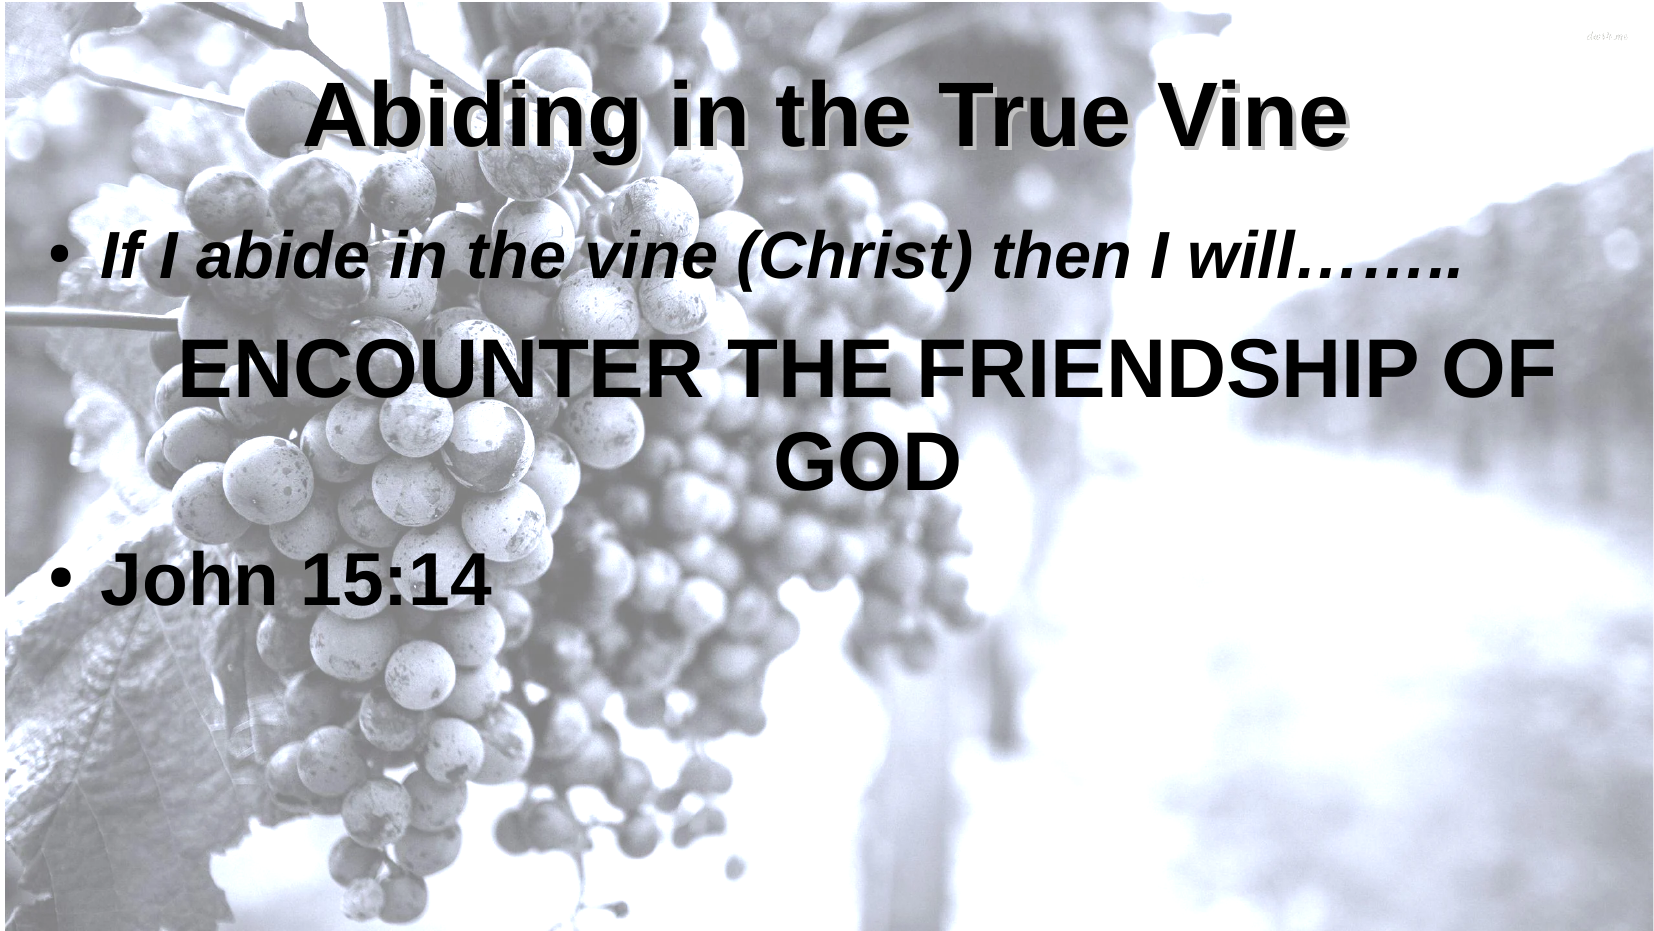

# Abiding in the True Vine
If I abide in the vine (Christ) then I will……..
ENCOUNTER THE FRIENDSHIP OF GOD
John 15:14